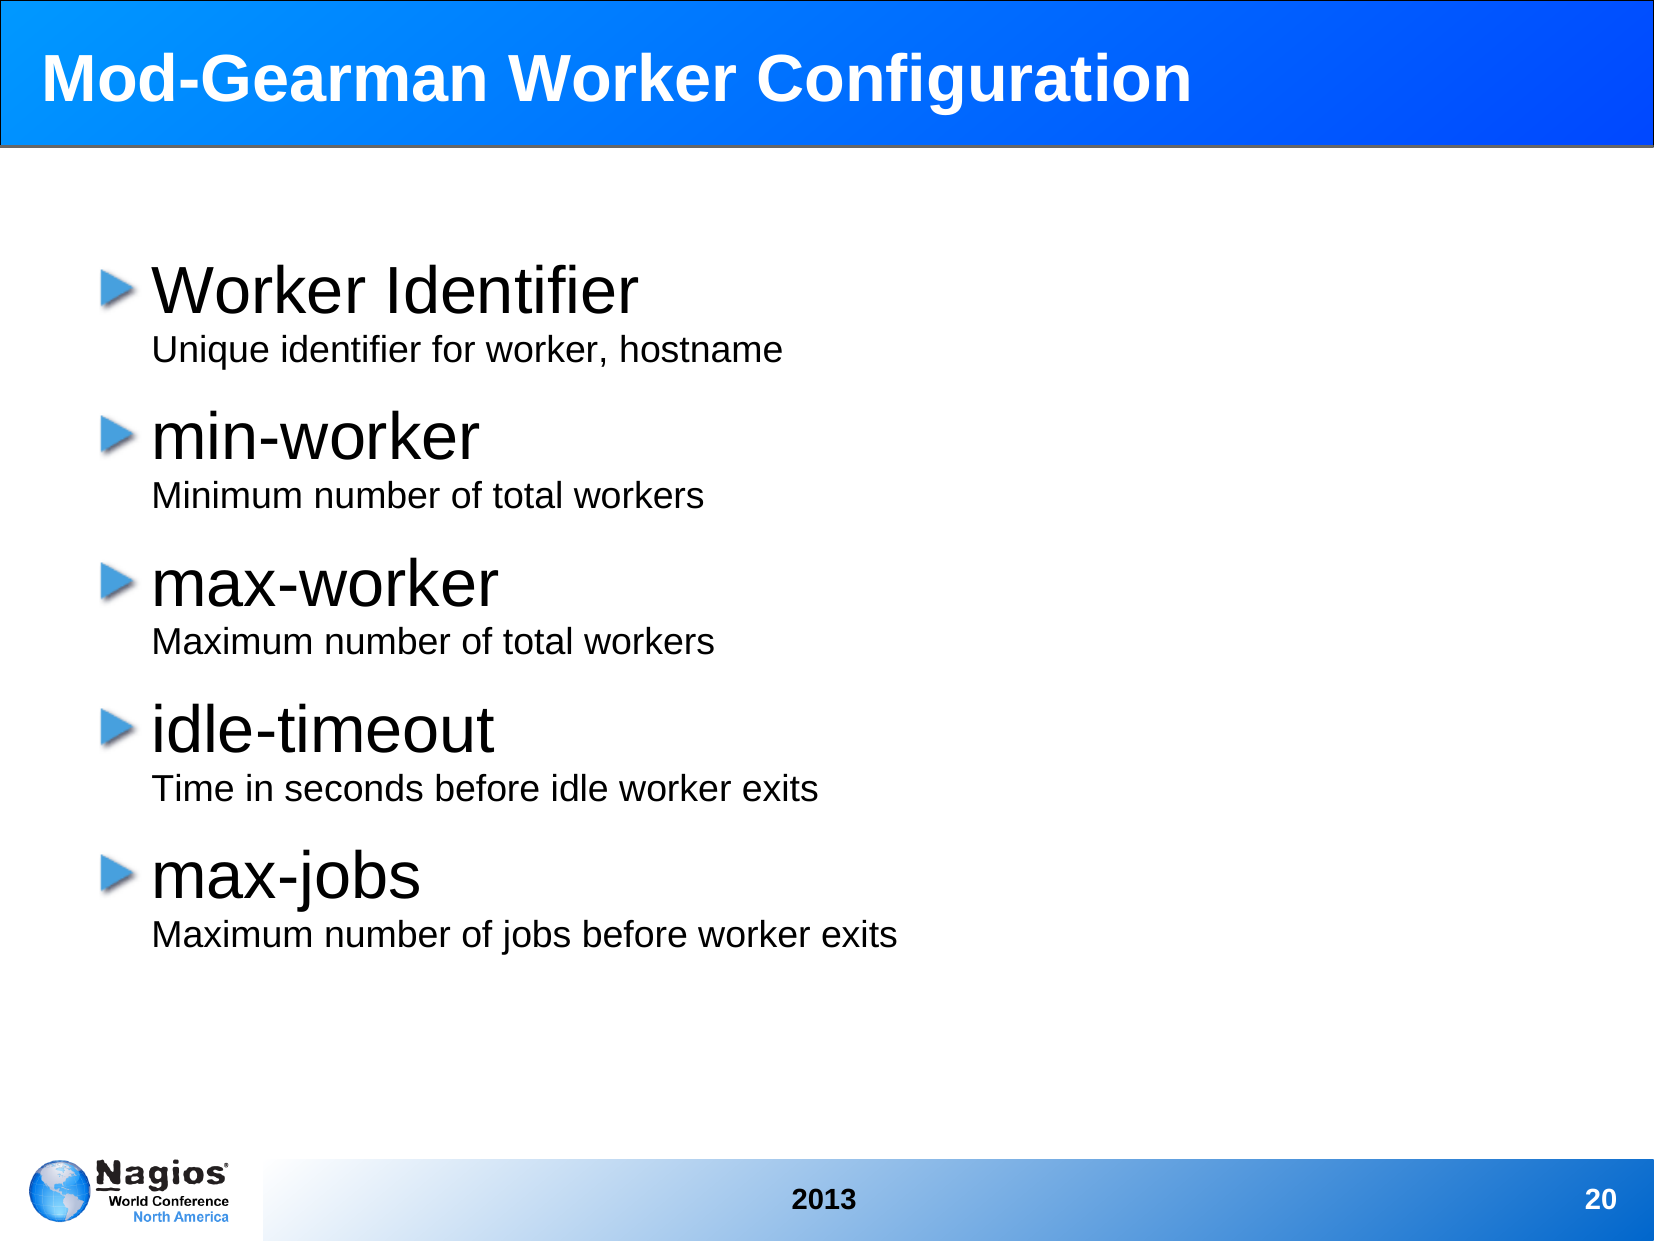

# Mod-Gearman Worker Configuration
Worker Identifier
Unique identifier for worker, hostname
min-worker
Minimum number of total workers
max-worker
Maximum number of total workers
idle-timeout
Time in seconds before idle worker exits
max-jobs
Maximum number of jobs before worker exits
2011
20